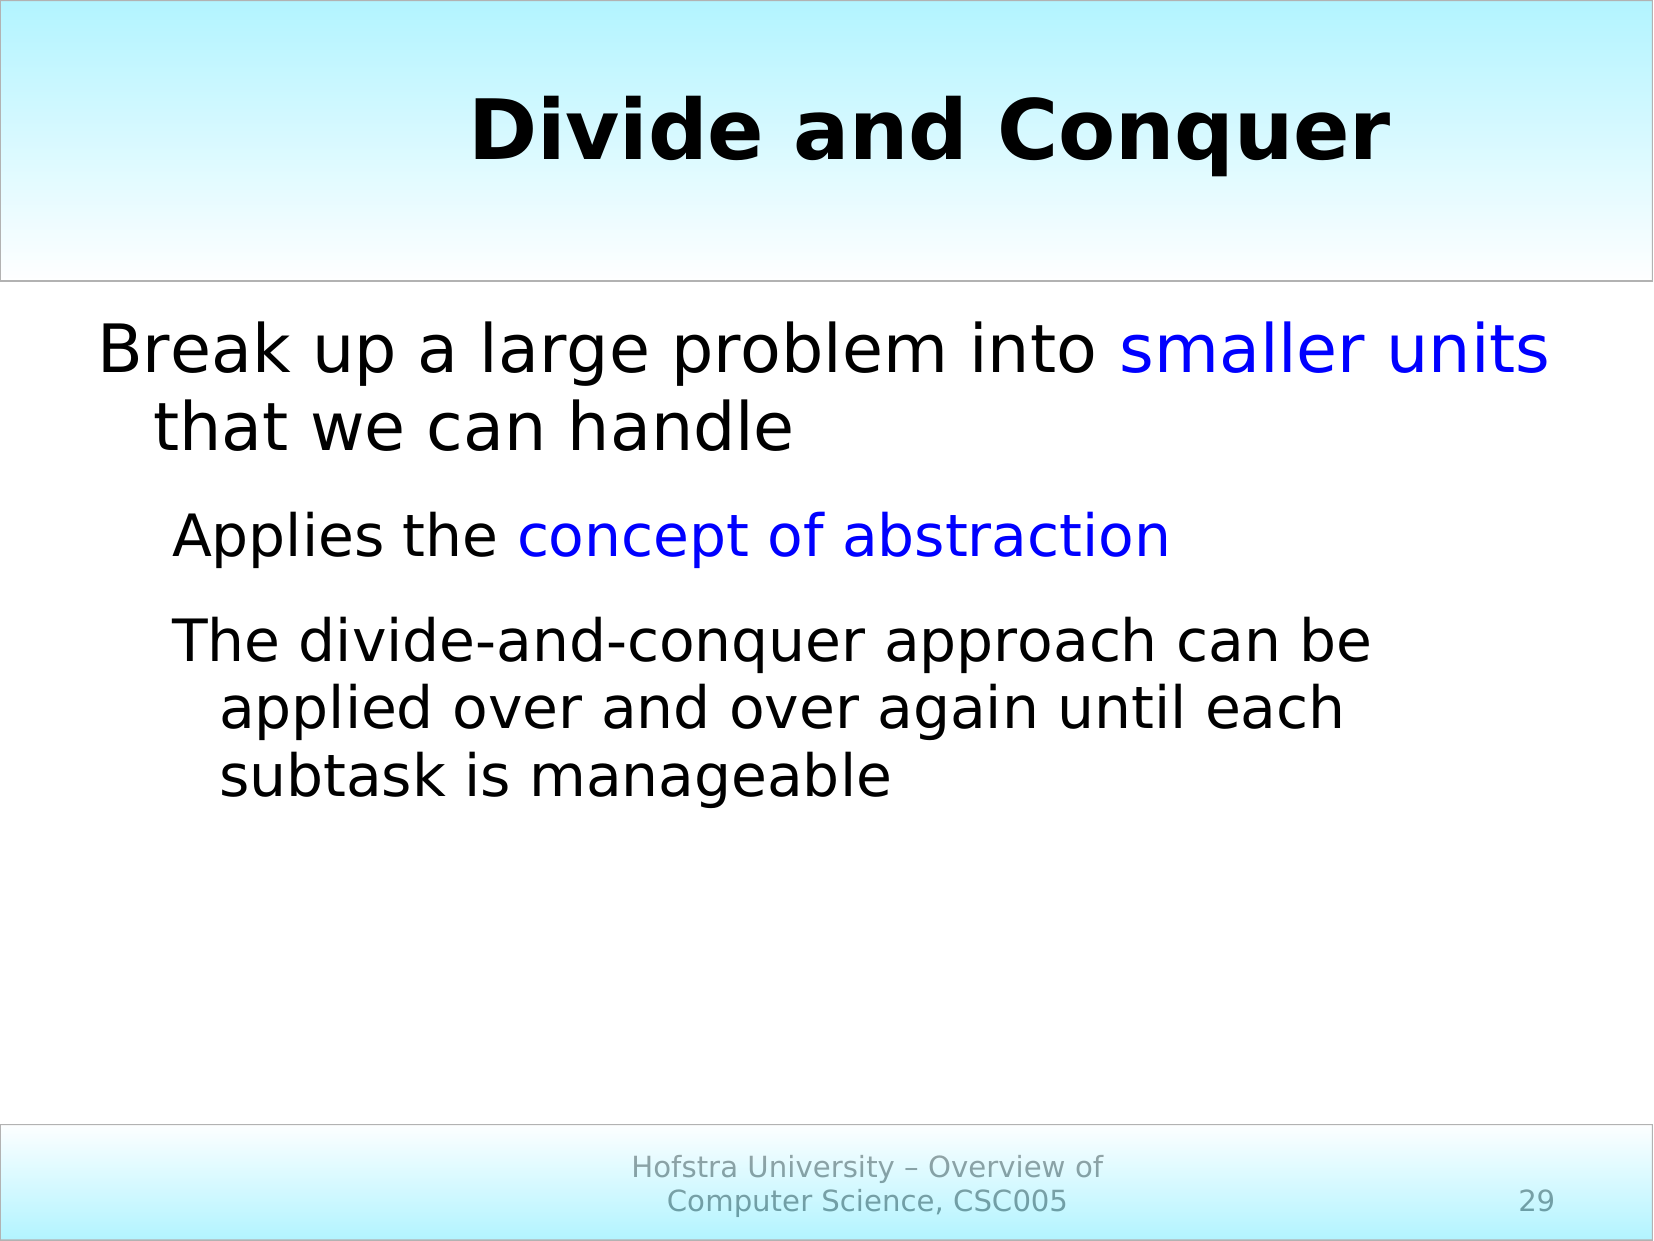

# Divide and Conquer
Break up a large problem into smaller units that we can handle
Applies the concept of abstraction
The divide-and-conquer approach can be applied over and over again until each subtask is manageable
29